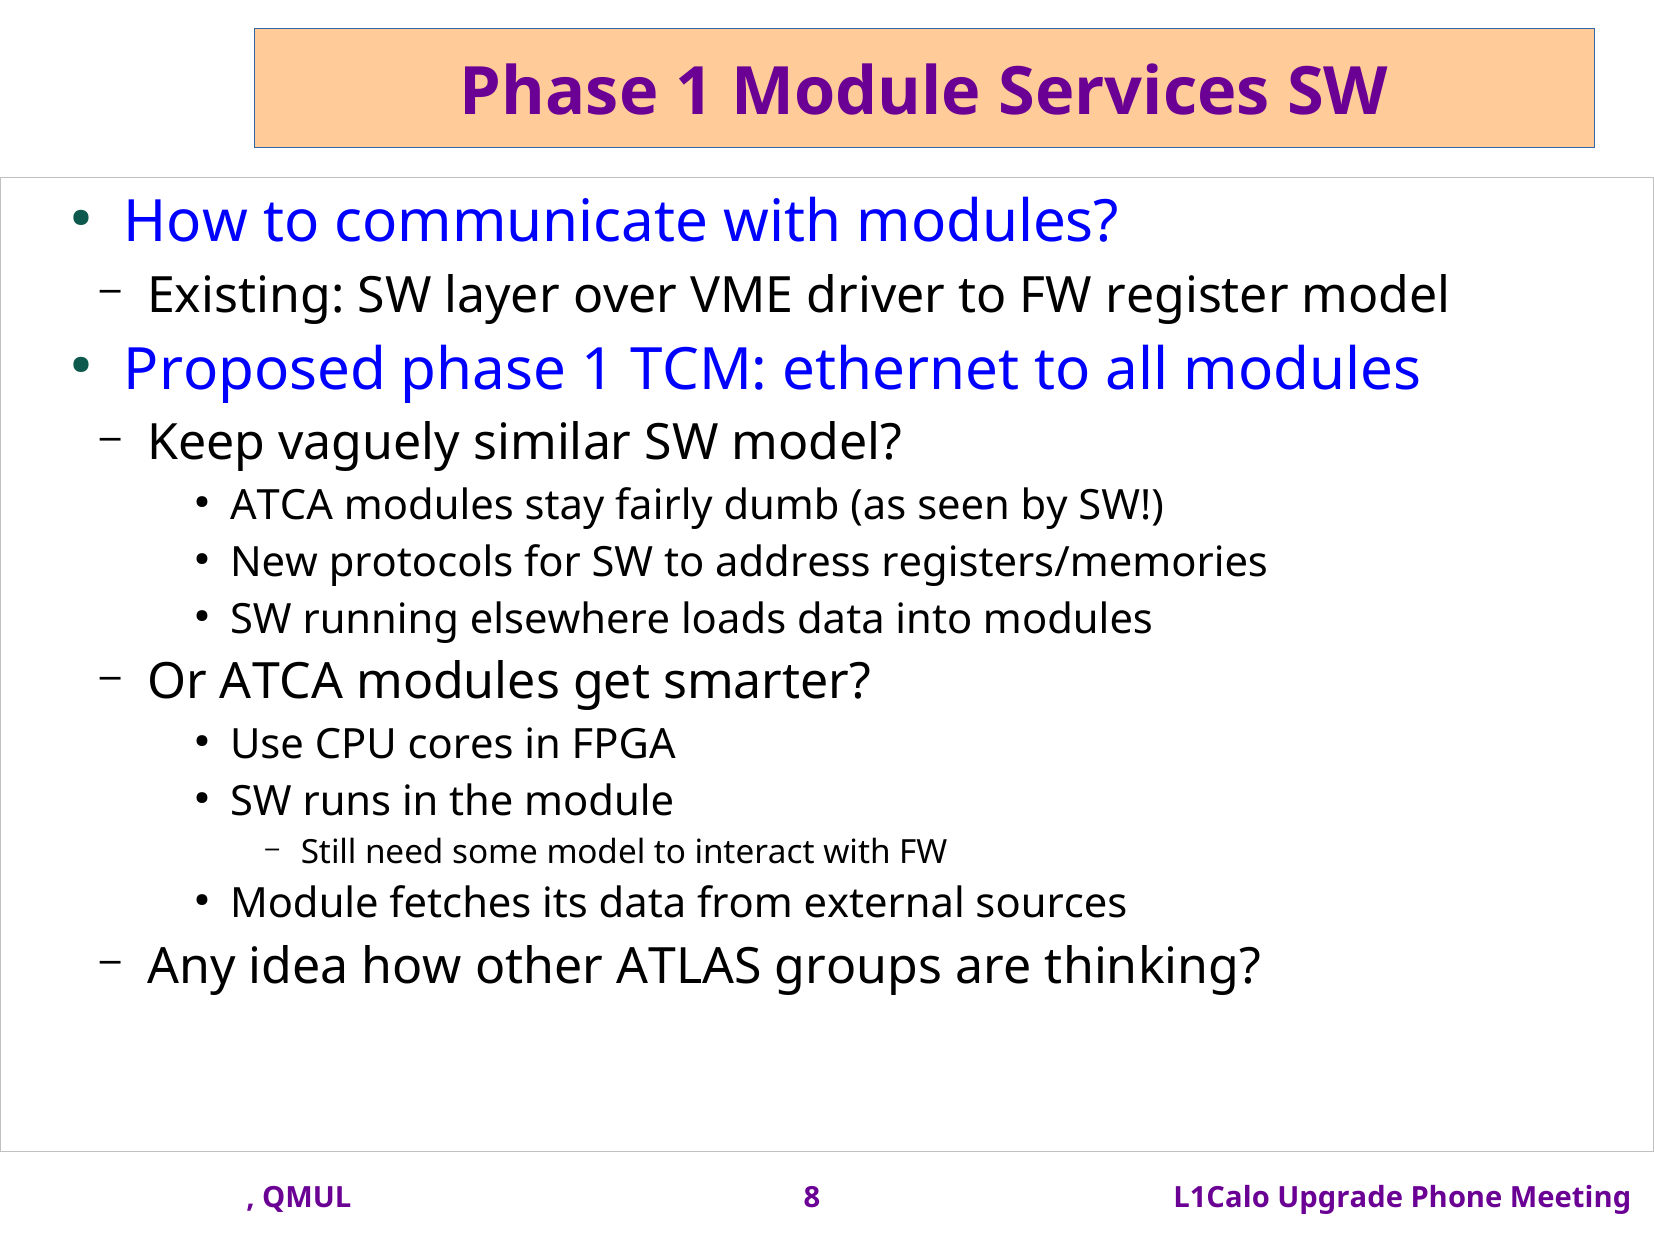

# Phase 1 Module Services SW
How to communicate with modules?
Existing: SW layer over VME driver to FW register model
Proposed phase 1 TCM: ethernet to all modules
Keep vaguely similar SW model?
ATCA modules stay fairly dumb (as seen by SW!)
New protocols for SW to address registers/memories
SW running elsewhere loads data into modules
Or ATCA modules get smarter?
Use CPU cores in FPGA
SW runs in the module
Still need some model to interact with FW
Module fetches its data from external sources
Any idea how other ATLAS groups are thinking?